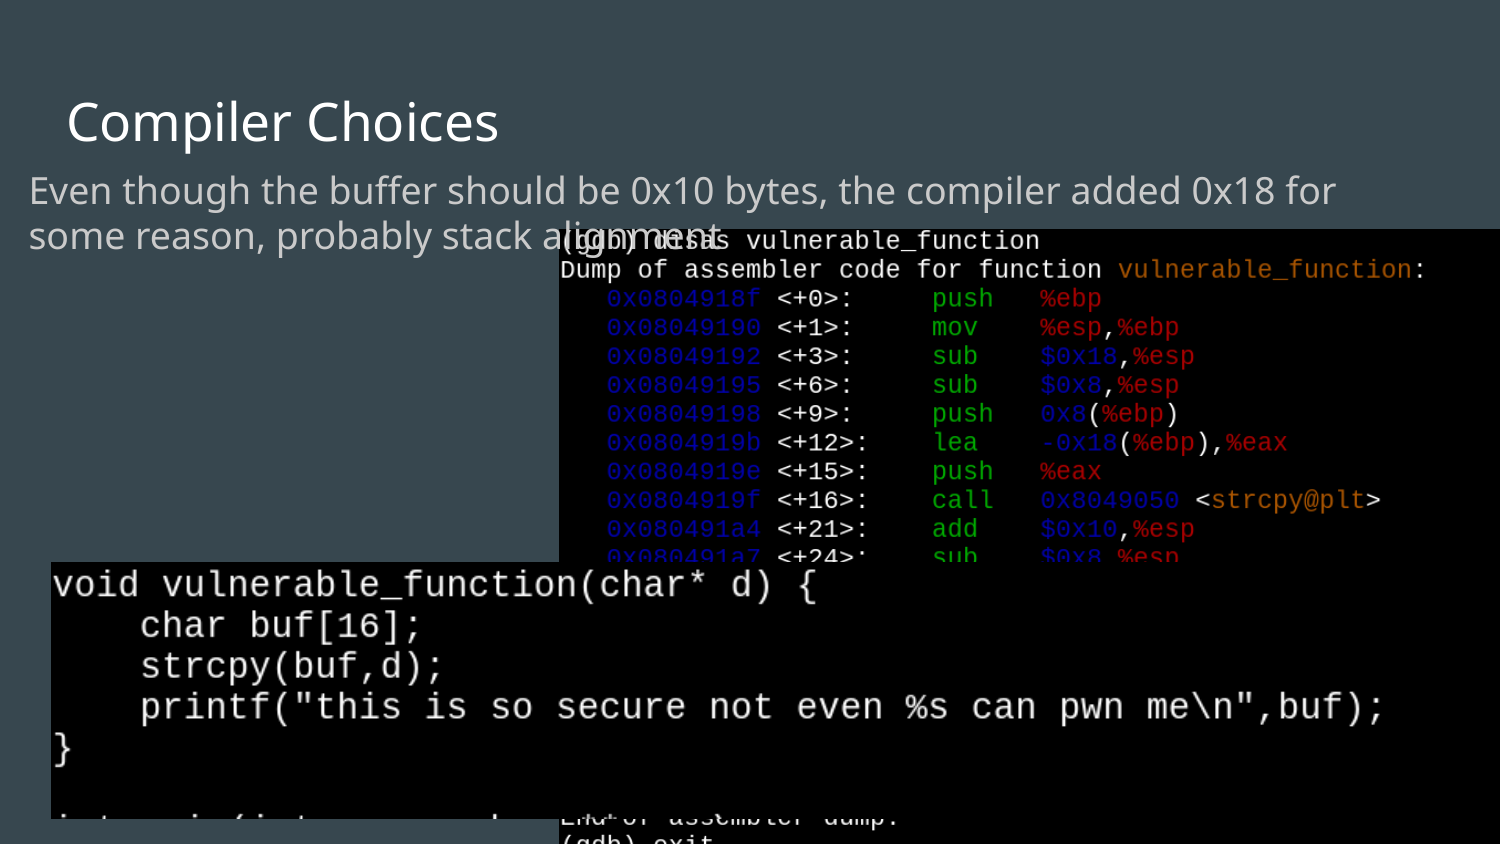

# Compiler Choices
Even though the buffer should be 0x10 bytes, the compiler added 0x18 for some reason, probably stack alignment